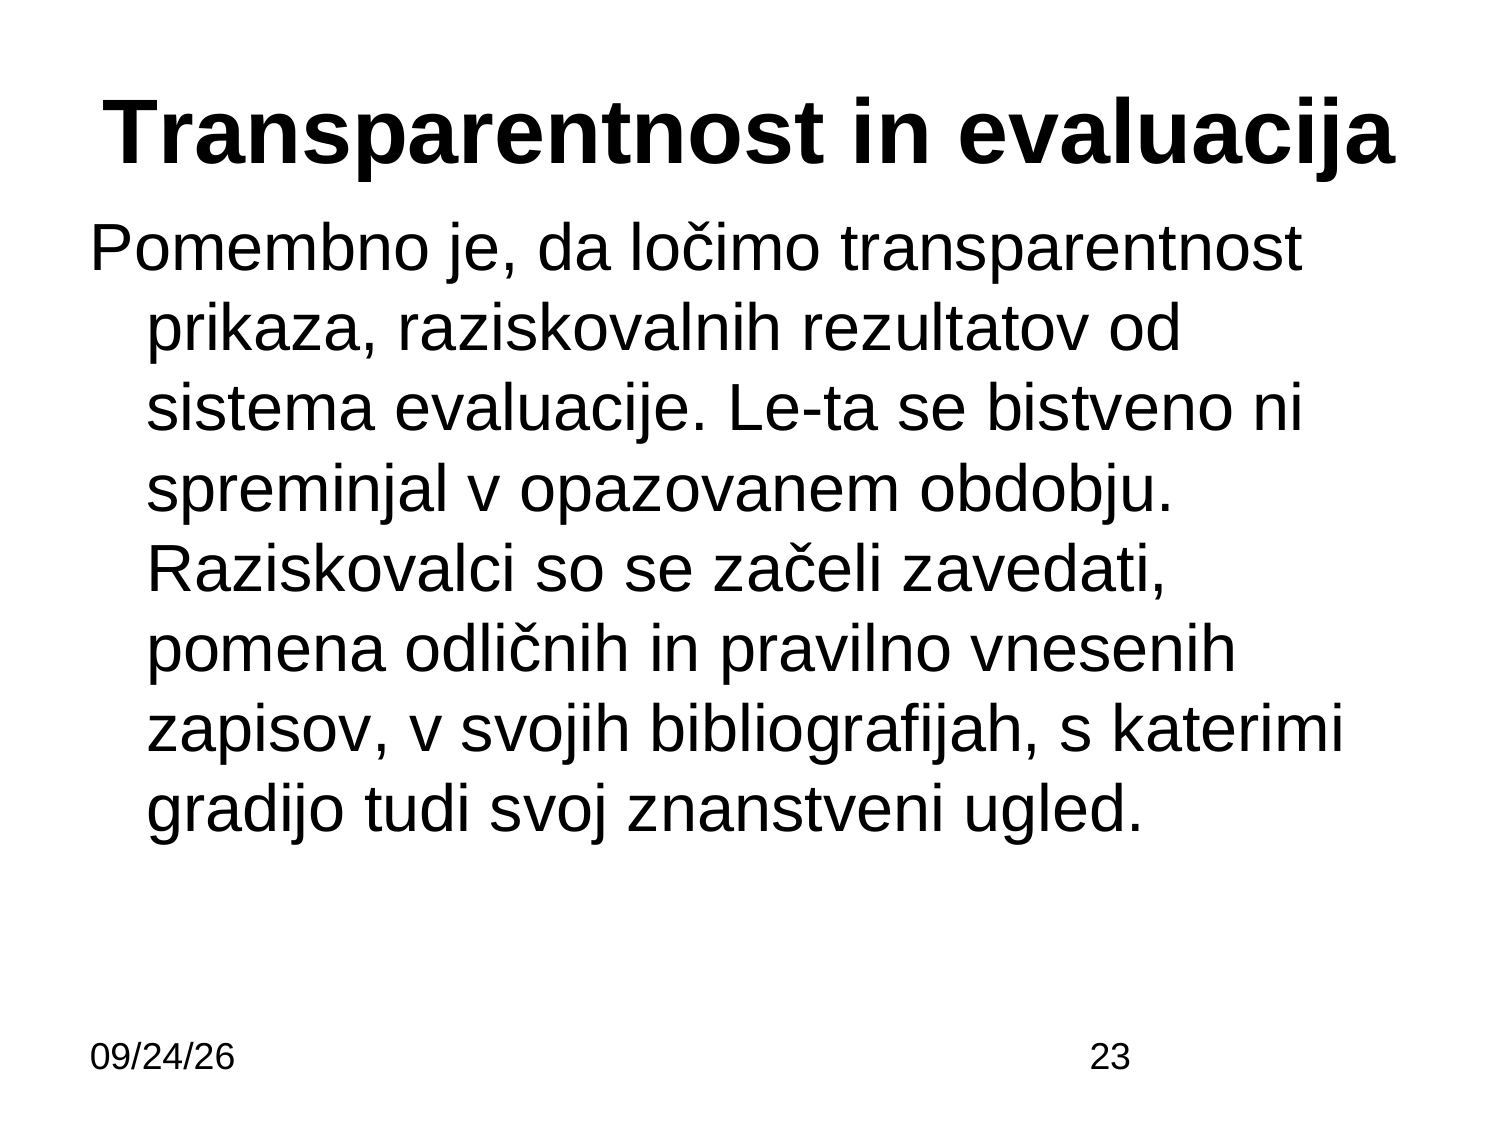

# Transparentnost in evaluacija
Pomembno je, da ločimo transparentnost prikaza, raziskovalnih rezultatov od sistema evaluacije. Le-ta se bistveno ni spreminjal v opazovanem obdobju. Raziskovalci so se začeli zavedati, pomena odličnih in pravilno vnesenih zapisov, v svojih bibliografijah, s katerimi gradijo tudi svoj znanstveni ugled.
23